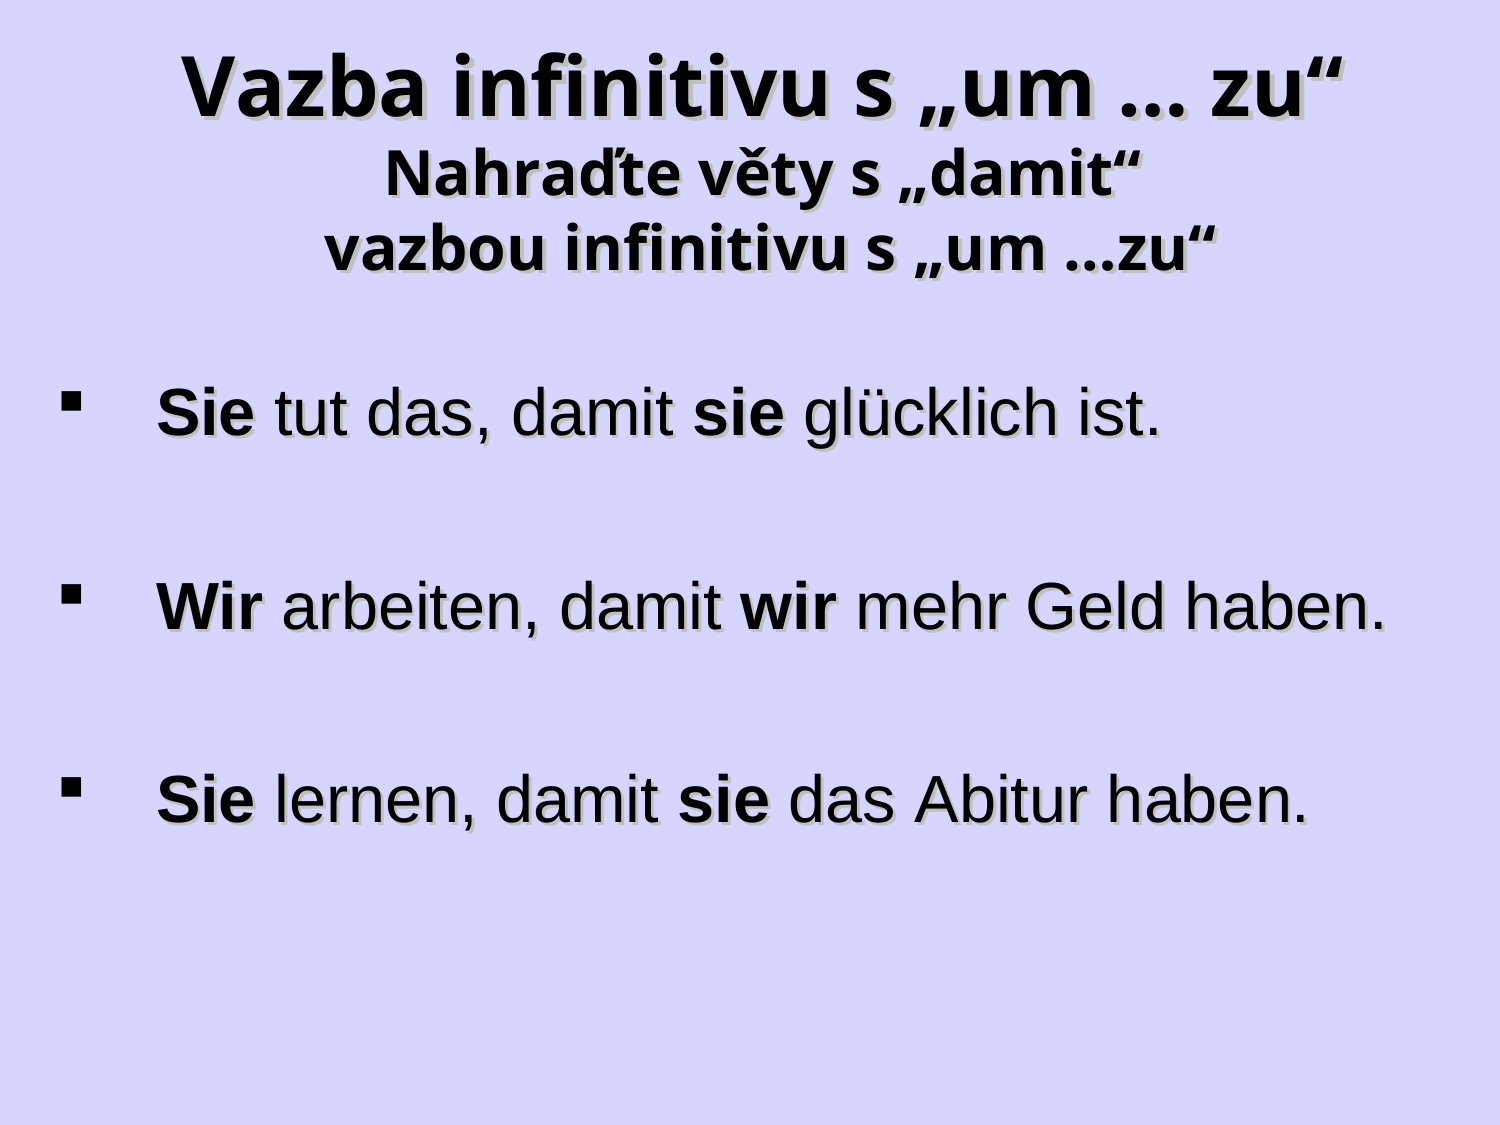

# Vazba infinitivu s „um … zu“ Nahraďte věty s „damit“ vazbou infinitivu s „um …zu“
Sie tut das, damit sie glücklich ist.
Wir arbeiten, damit wir mehr Geld haben.
Sie lernen, damit sie das Abitur haben.